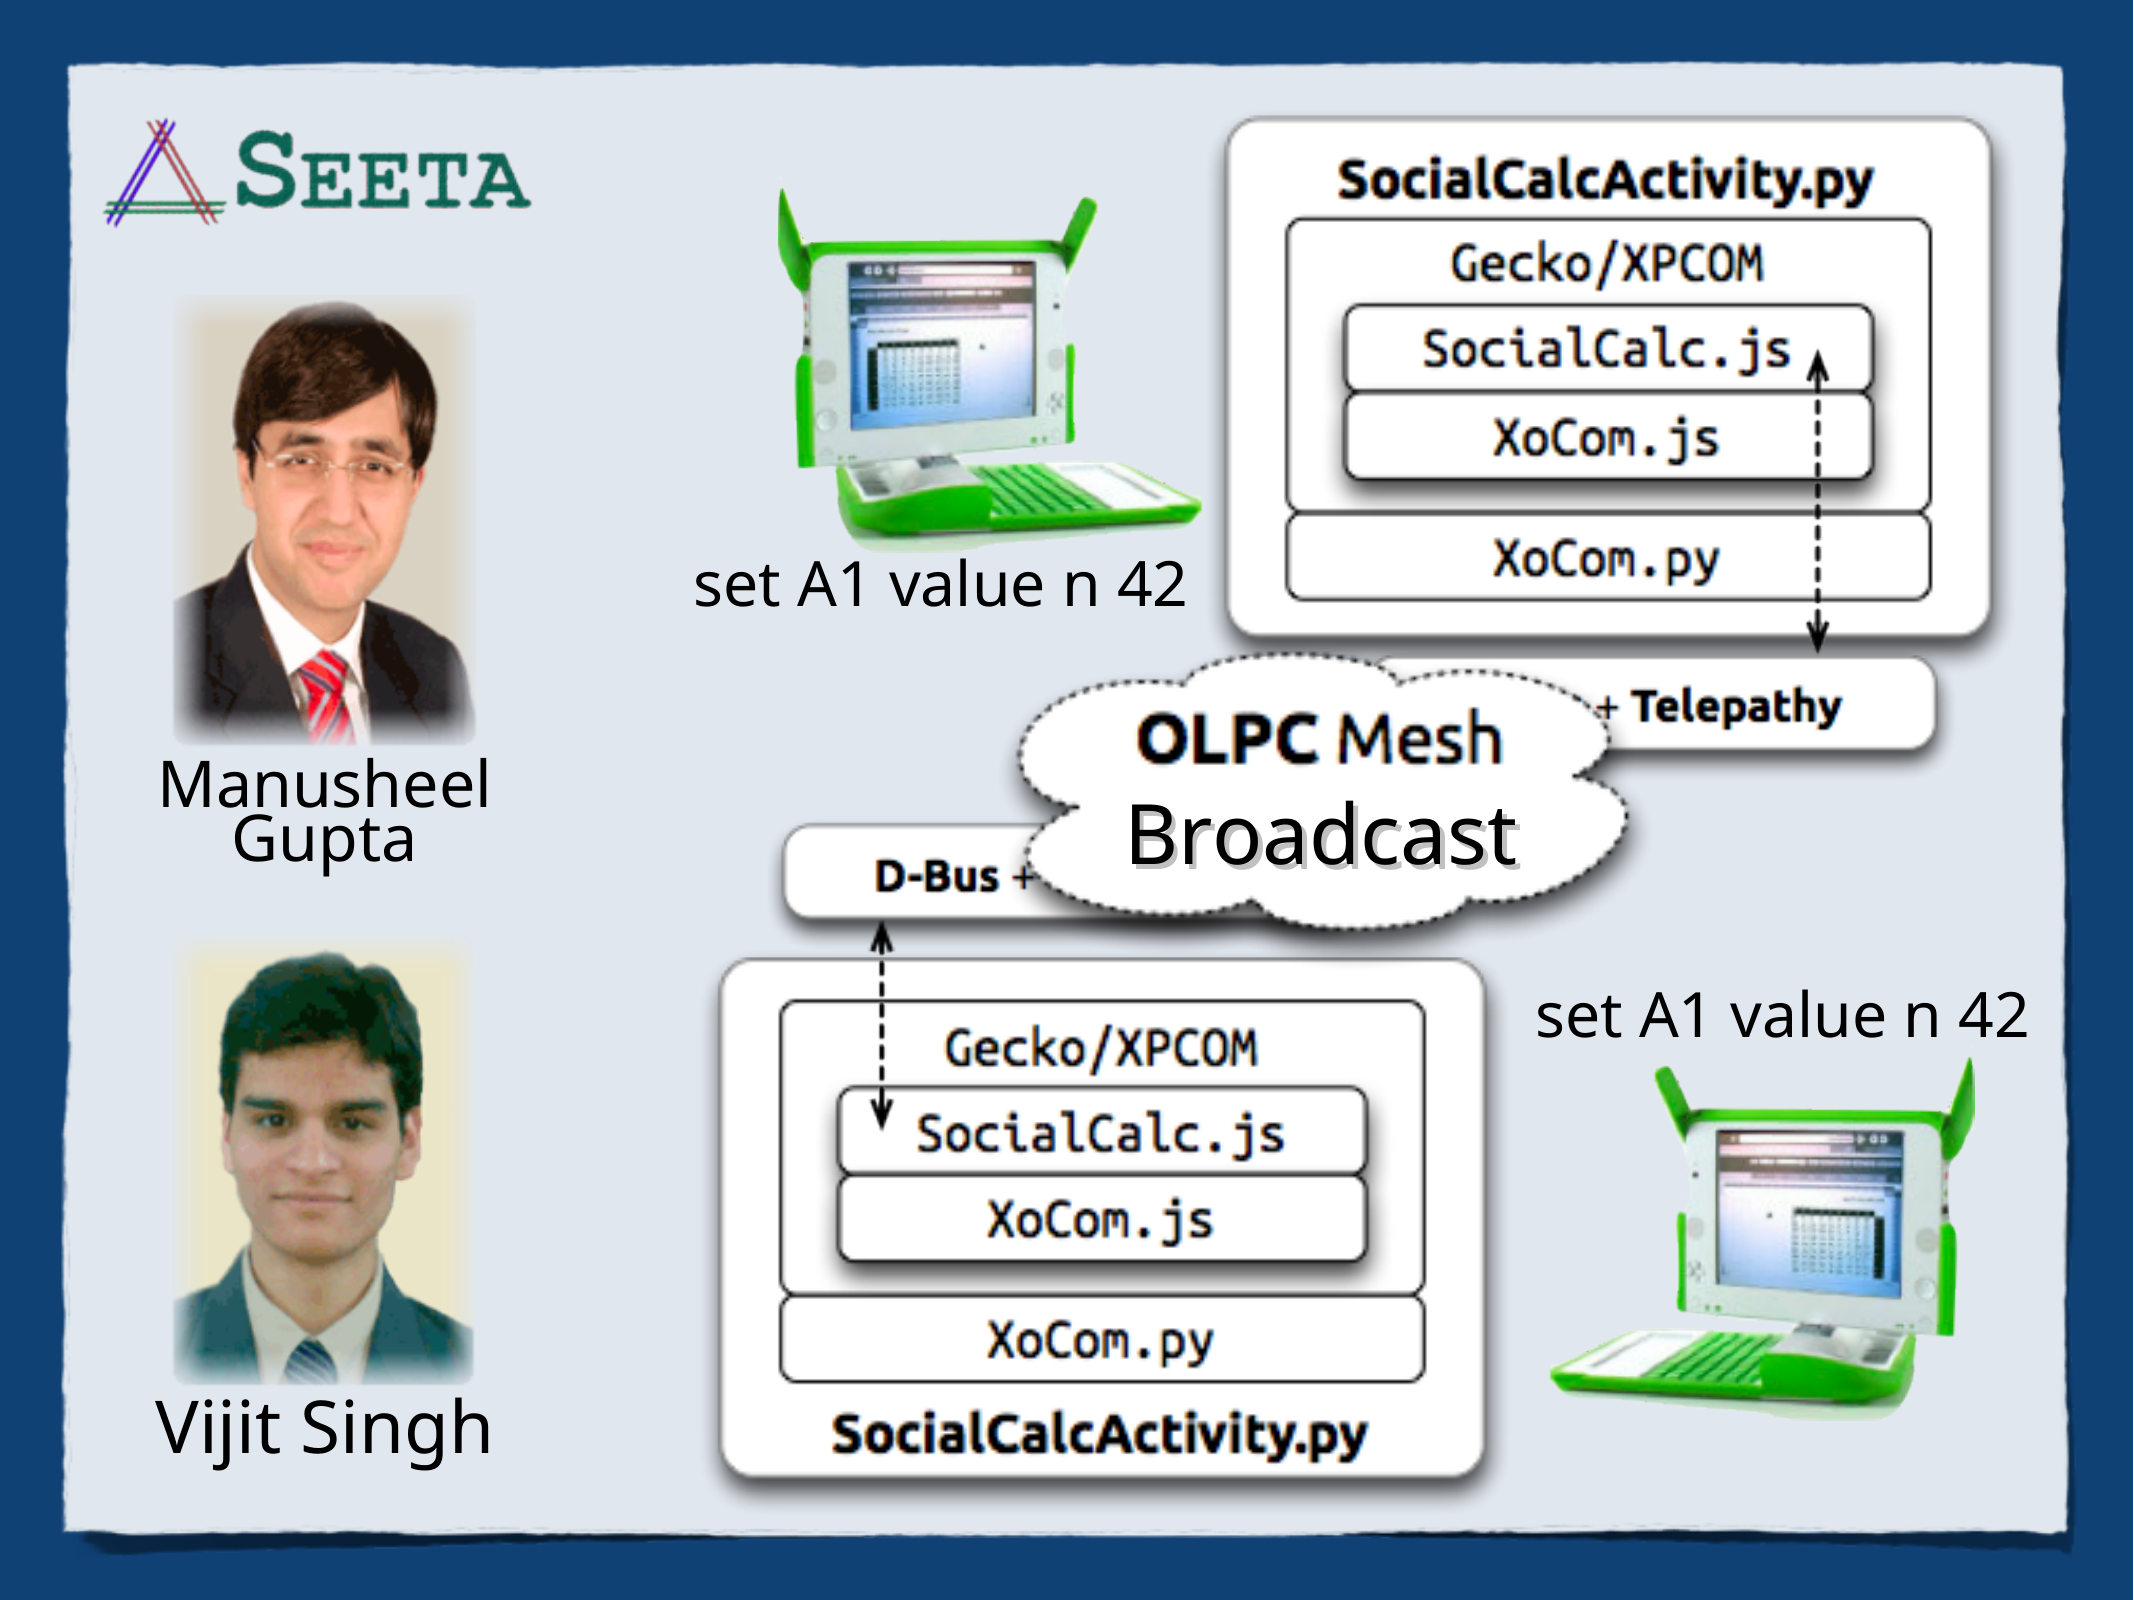

Manusheel
Gupta
Vijit Singh
set A1 value n 42
Broadcast
set A1 value n 42